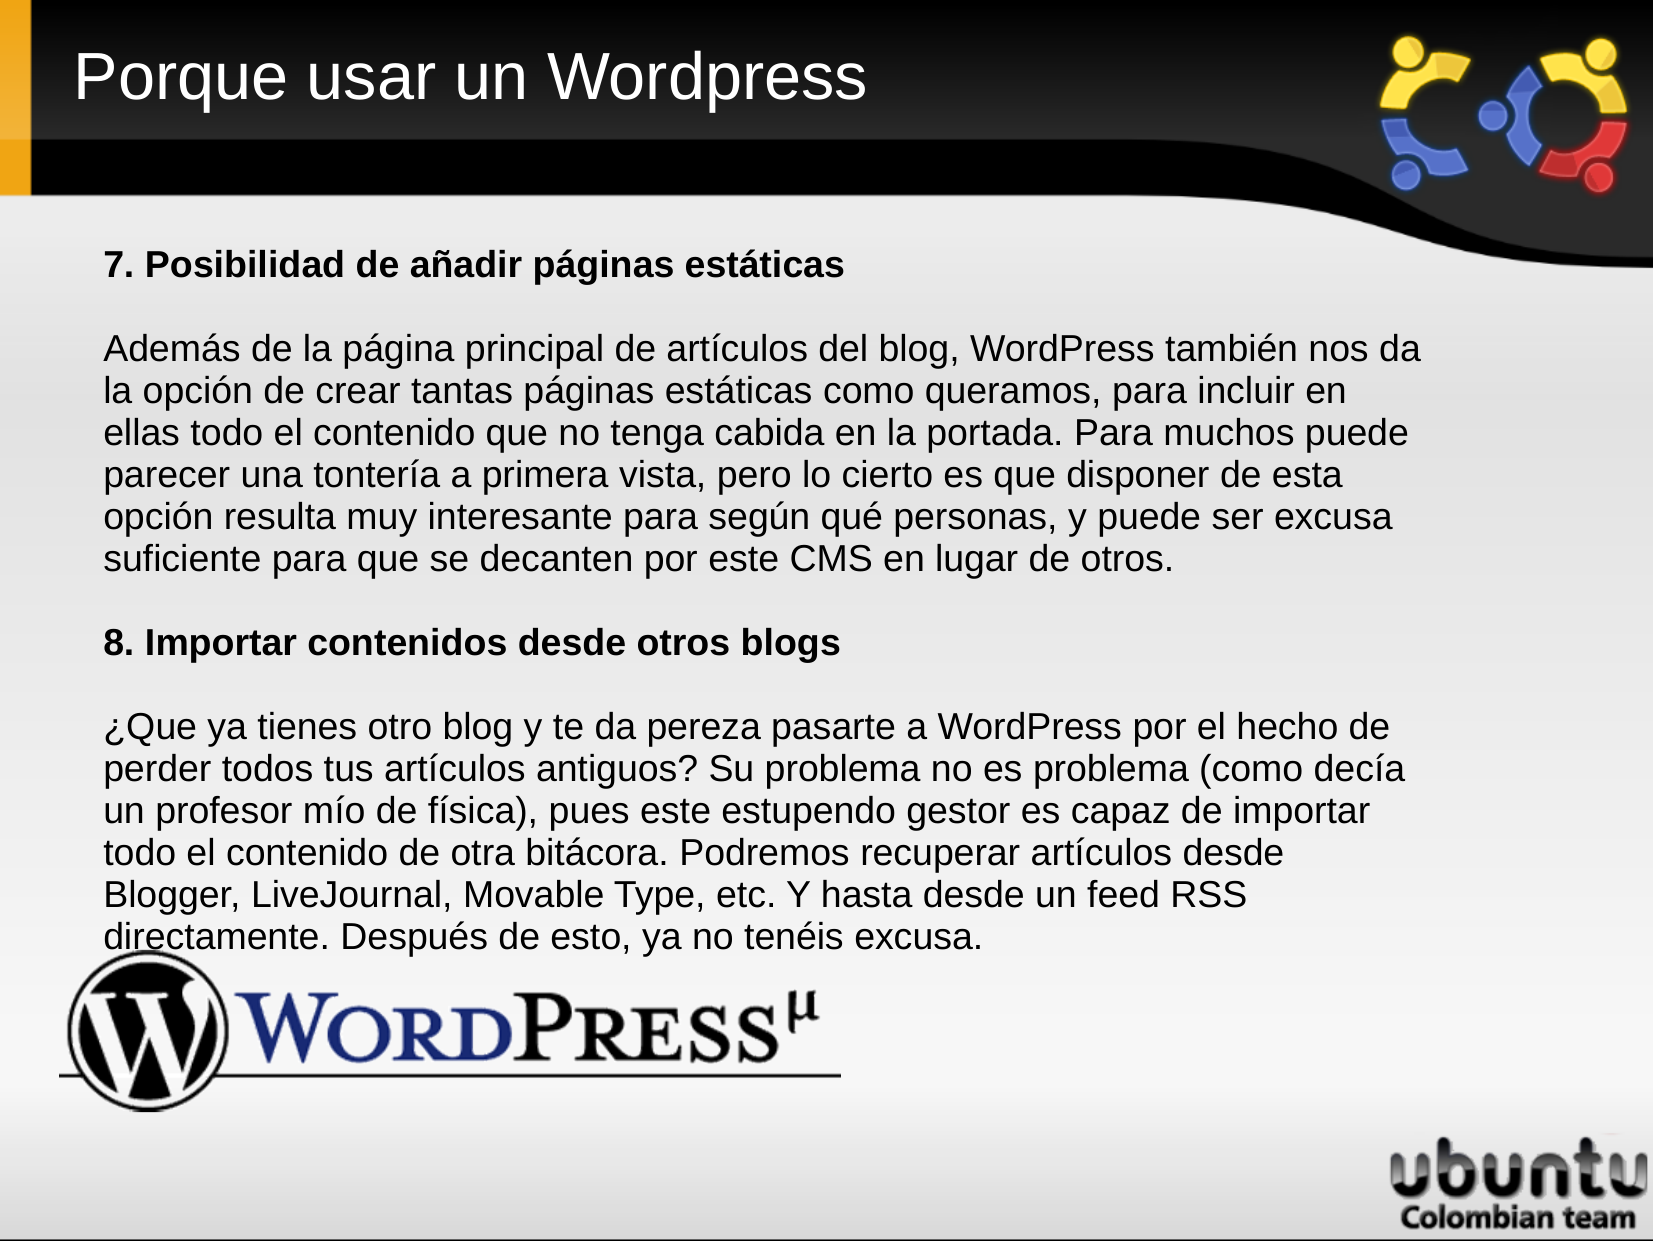

Porque usar un Wordpress
7. Posibilidad de añadir páginas estáticas
Además de la página principal de artículos del blog, WordPress también nos da la opción de crear tantas páginas estáticas como queramos, para incluir en ellas todo el contenido que no tenga cabida en la portada. Para muchos puede parecer una tontería a primera vista, pero lo cierto es que disponer de esta opción resulta muy interesante para según qué personas, y puede ser excusa suficiente para que se decanten por este CMS en lugar de otros.
8. Importar contenidos desde otros blogs
¿Que ya tienes otro blog y te da pereza pasarte a WordPress por el hecho de perder todos tus artículos antiguos? Su problema no es problema (como decía un profesor mío de física), pues este estupendo gestor es capaz de importar todo el contenido de otra bitácora. Podremos recuperar artículos desde Blogger, LiveJournal, Movable Type, etc. Y hasta desde un feed RSS directamente. Después de esto, ya no tenéis excusa.